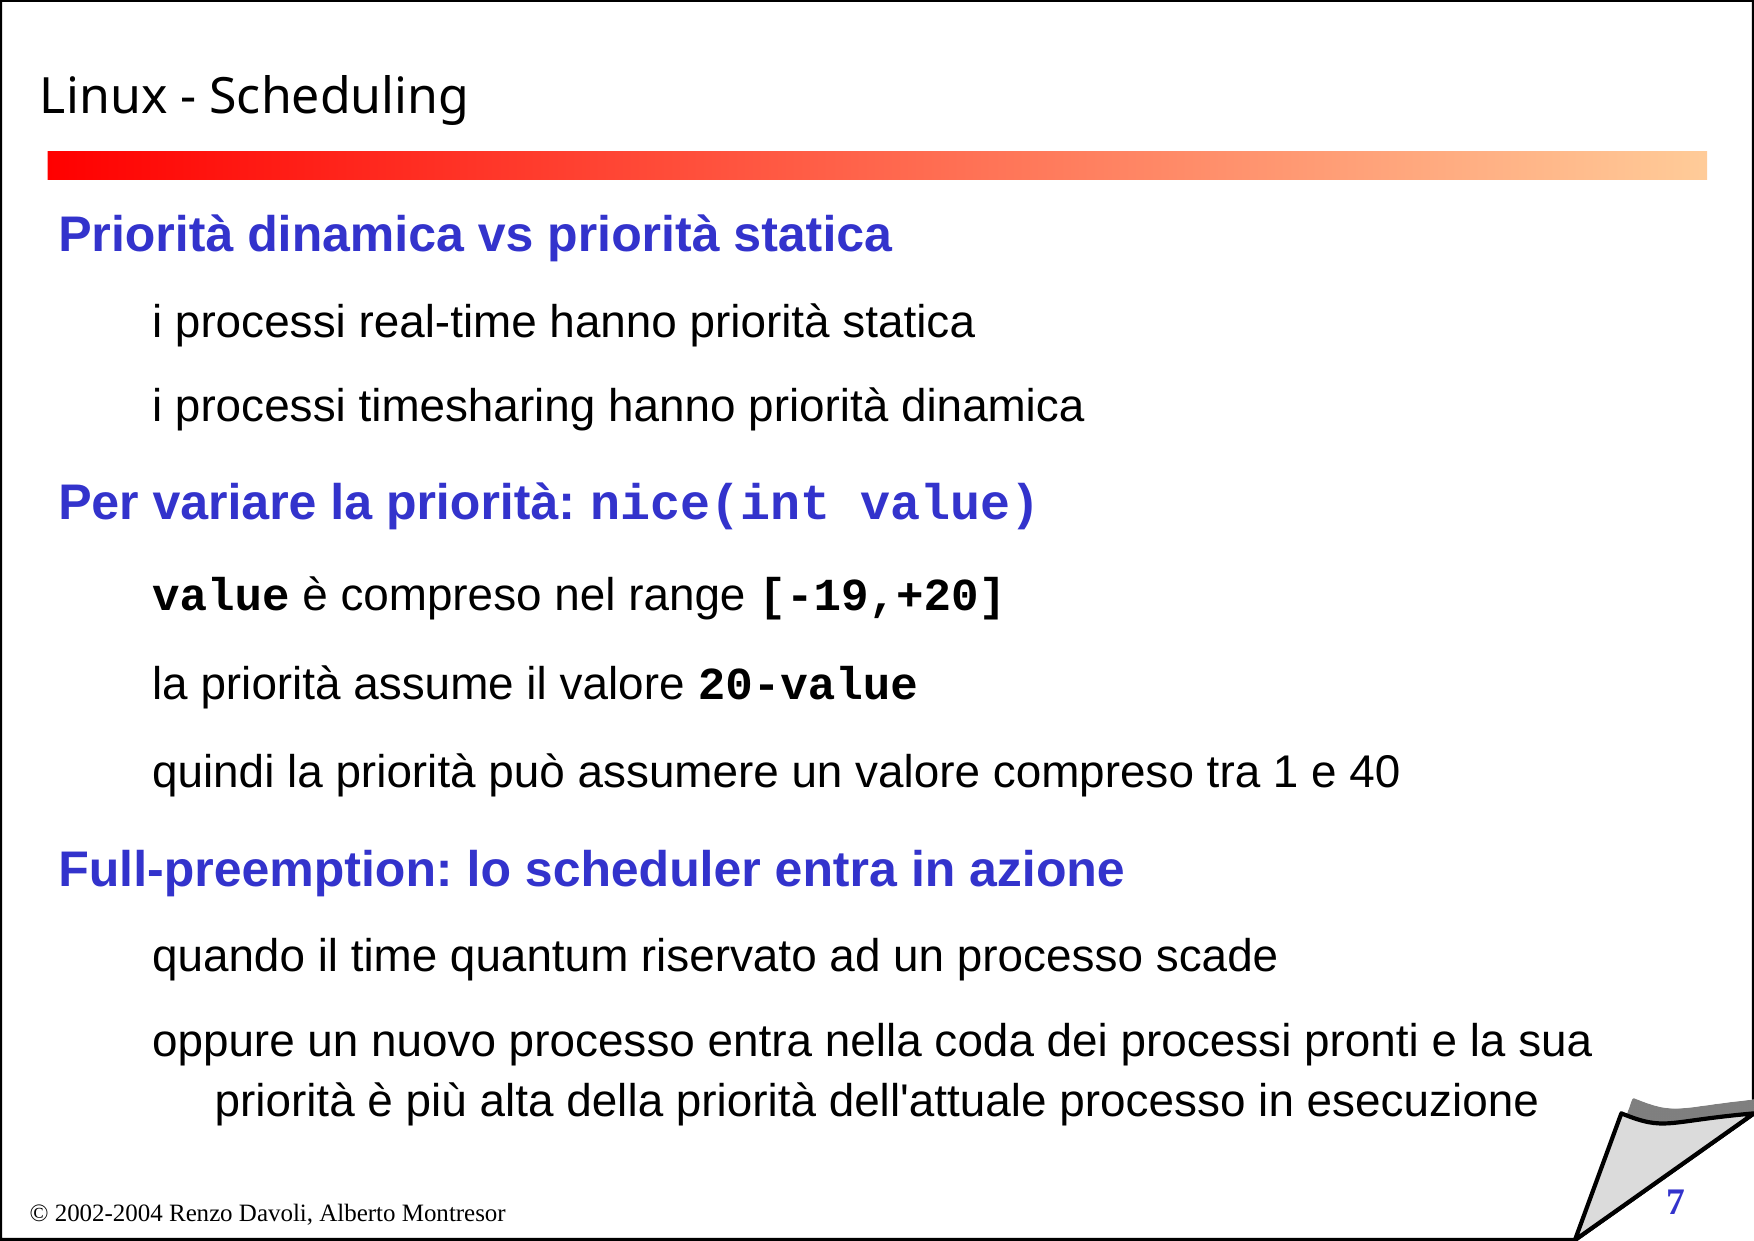

# Linux - Scheduling
Priorità dinamica vs priorità statica
i processi real-time hanno priorità statica
i processi timesharing hanno priorità dinamica
Per variare la priorità: nice(int value)
value è compreso nel range [-19,+20]
la priorità assume il valore 20-value
quindi la priorità può assumere un valore compreso tra 1 e 40
Full-preemption: lo scheduler entra in azione
quando il time quantum riservato ad un processo scade
oppure un nuovo processo entra nella coda dei processi pronti e la sua priorità è più alta della priorità dell'attuale processo in esecuzione